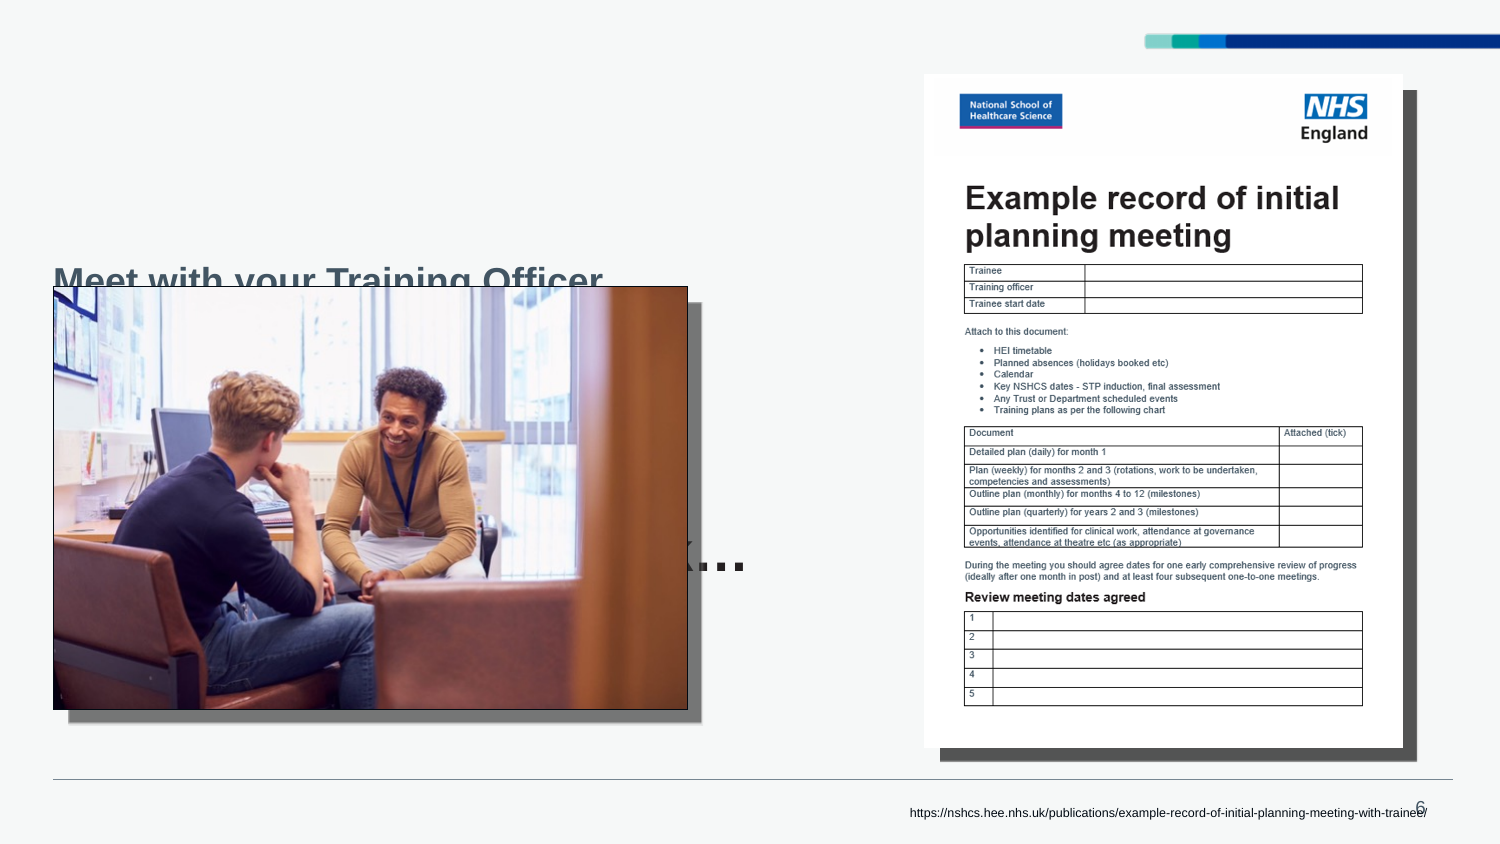

Meet with your Training Officer
# By the end of next week…
https://nshcs.hee.nhs.uk/publications/example-record-of-initial-planning-meeting-with-trainee/